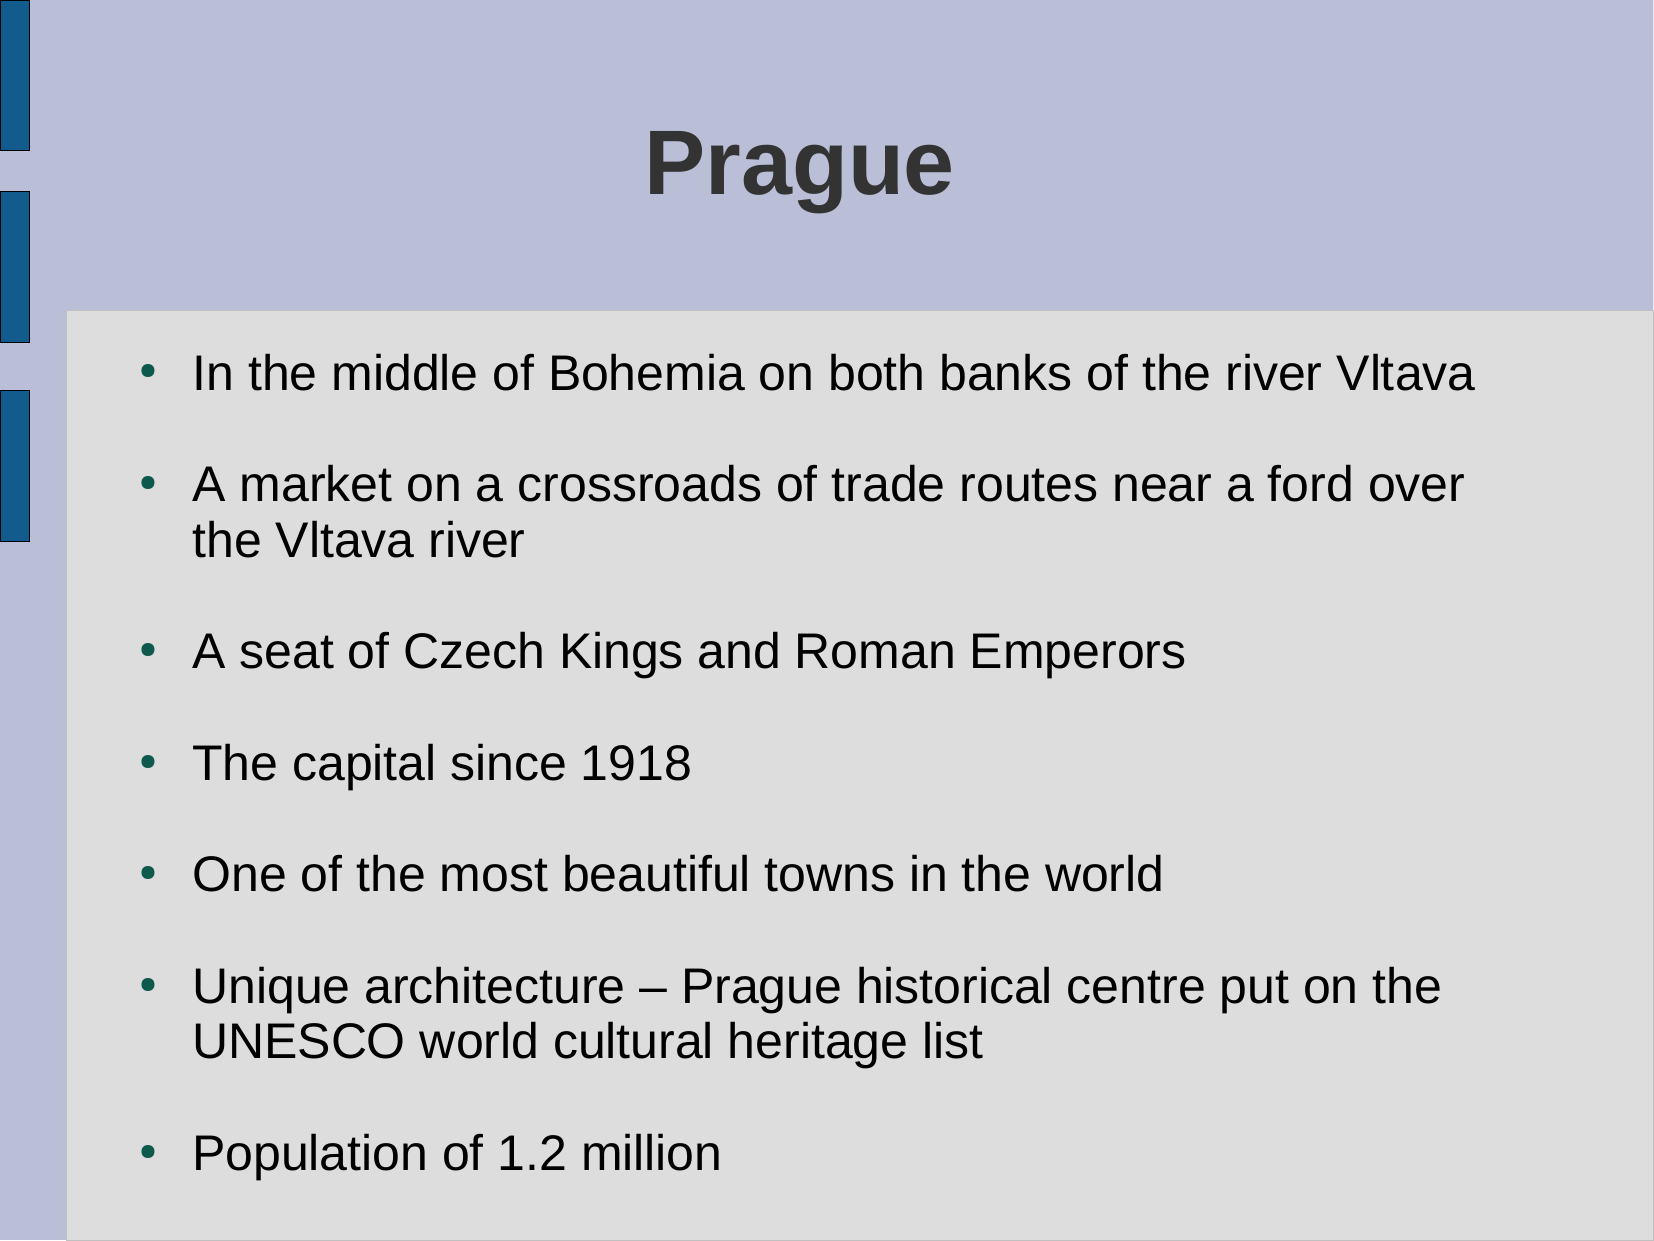

# Prague
In the middle of Bohemia on both banks of the river Vltava
A market on a crossroads of trade routes near a ford over the Vltava river
A seat of Czech Kings and Roman Emperors
The capital since 1918
One of the most beautiful towns in the world
Unique architecture – Prague historical centre put on the UNESCO world cultural heritage list
Population of 1.2 million